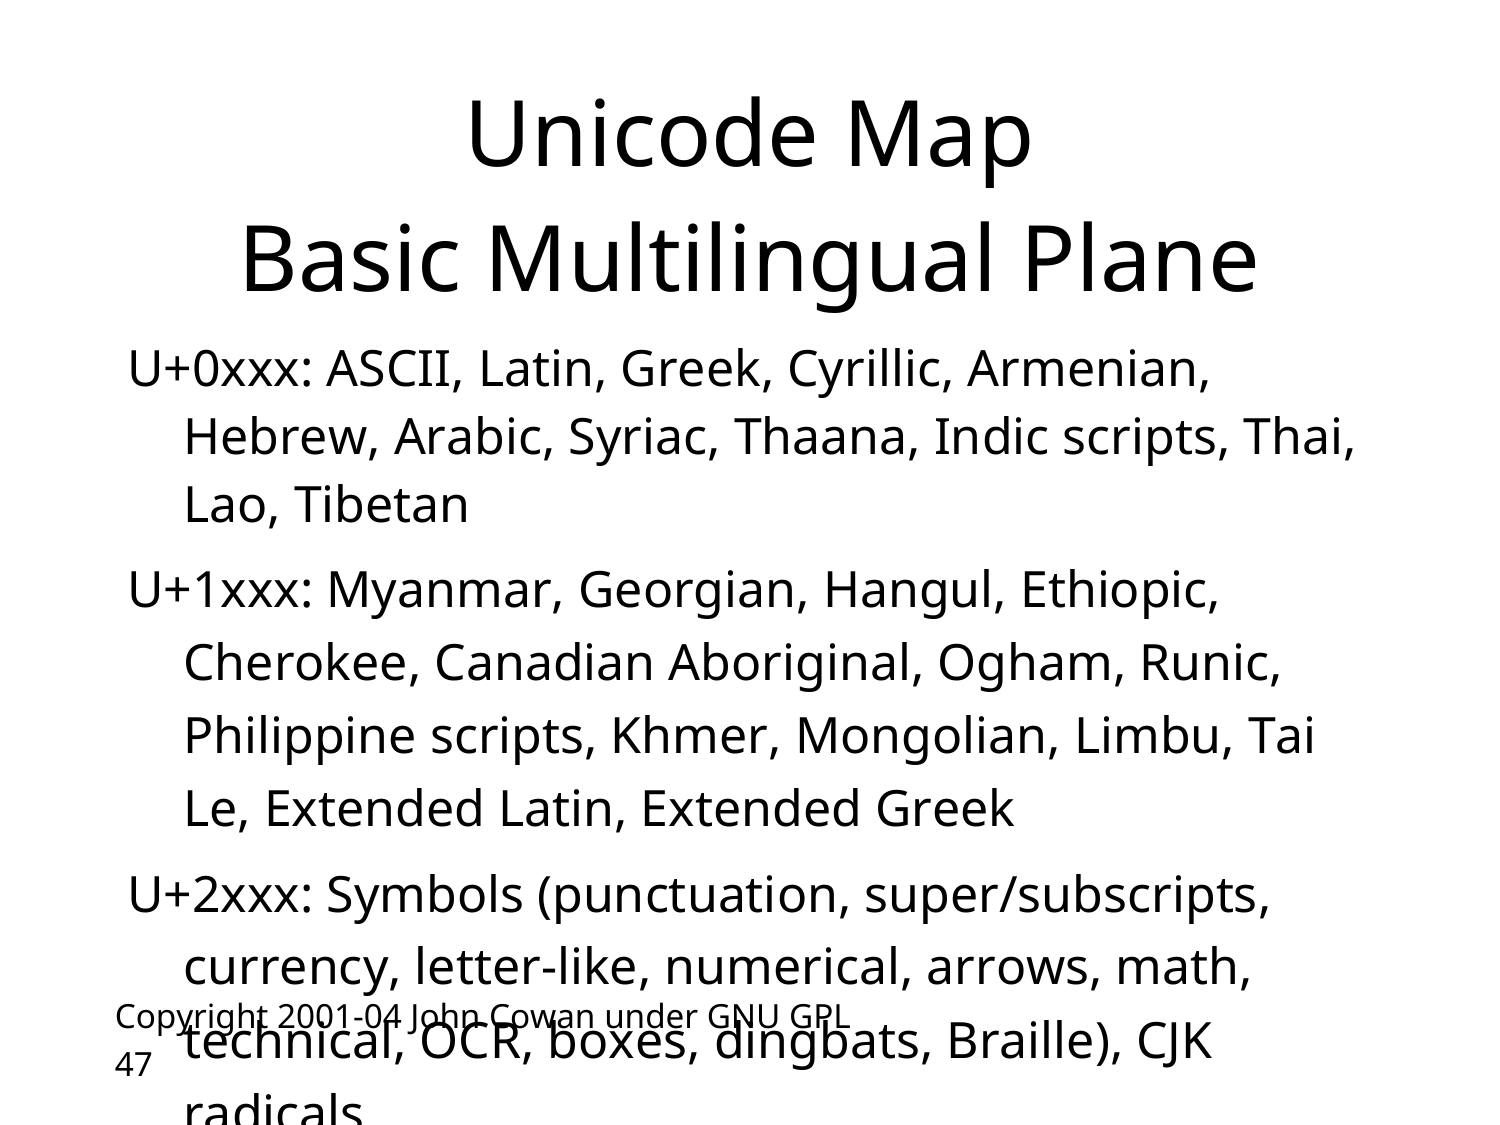

# Unicode Map Basic Multilingual Plane
U+0xxx: ASCII, Latin, Greek, Cyrillic, Armenian, Hebrew, Arabic, Syriac, Thaana, Indic scripts, Thai, Lao, Tibetan
U+1xxx: Myanmar, Georgian, Hangul, Ethiopic, Cherokee, Canadian Aboriginal, Ogham, Runic, Philippine scripts, Khmer, Mongolian, Limbu, Tai Le, Extended Latin, Extended Greek
U+2xxx: Symbols (punctuation, super/subscripts, currency, letter-like, numerical, arrows, math, technical, OCR, boxes, dingbats, Braille), CJK radicals